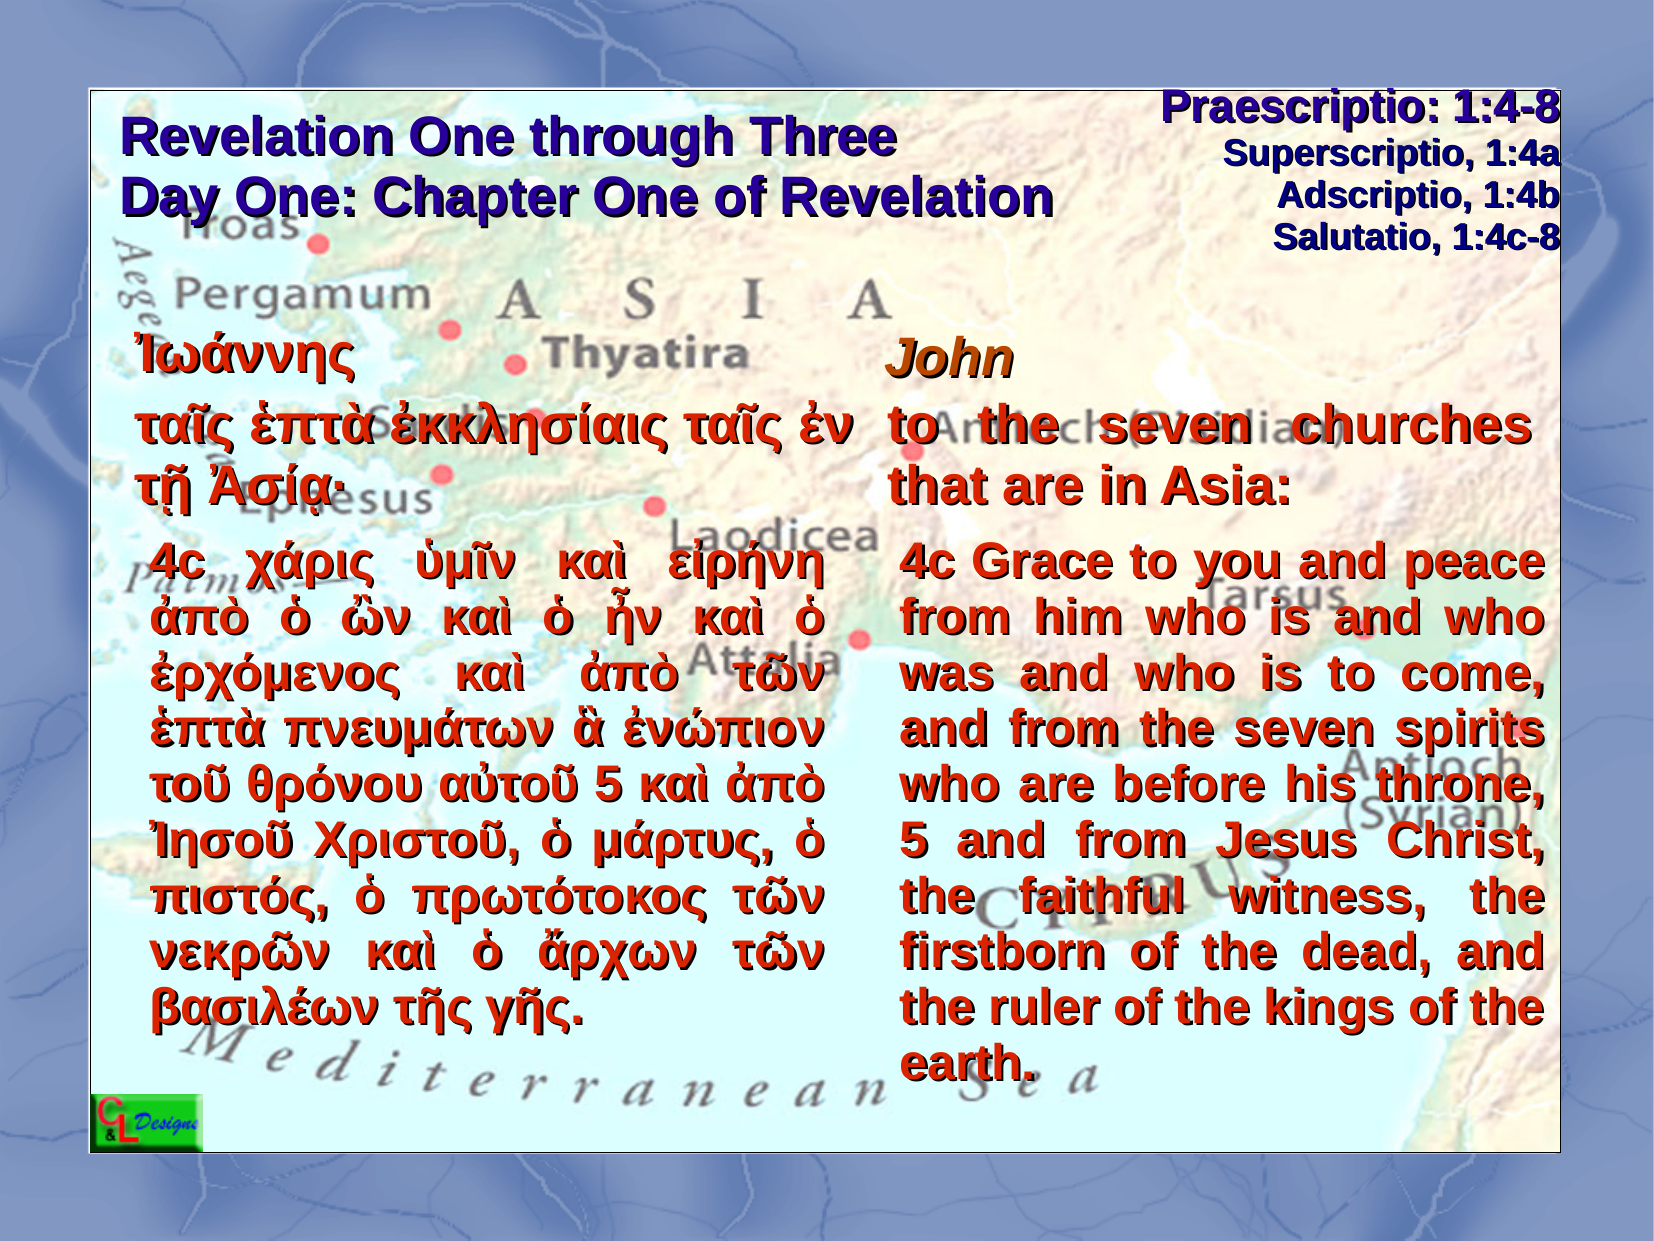

Praescriptio: 1:4-8
Superscriptio, 1:4a
	Adscriptio, 1:4b
Salutatio, 1:4c-8
# Revelation One through Three Day One: Chapter One of Revelation
 Ἰωάννης
John
ταῖς ἑπτὰ ἐκκλησίαις ταῖς ἐν τῇ Ἀσίᾳ·
to the seven churches that are in Asia:
4c χάρις ὑμῖν καὶ εἰρήνη ἀπὸ ὁ ὢν καὶ ὁ ἦν καὶ ὁ ἐρχόμενος καὶ ἀπὸ τῶν ἑπτὰ πνευμάτων ἃ ἐνώπιον τοῦ θρόνου αὐτοῦ 5 καὶ ἀπὸ Ἰησοῦ Χριστοῦ, ὁ μάρτυς, ὁ πιστός, ὁ πρωτότοκος τῶν νεκρῶν καὶ ὁ ἄρχων τῶν βασιλέων τῆς γῆς.
4c Grace to you and peace from him who is and who was and who is to come, and from the seven spirits who are before his throne, 5 and from Jesus Christ, the faithful witness, the firstborn of the dead, and the ruler of the kings of the earth.